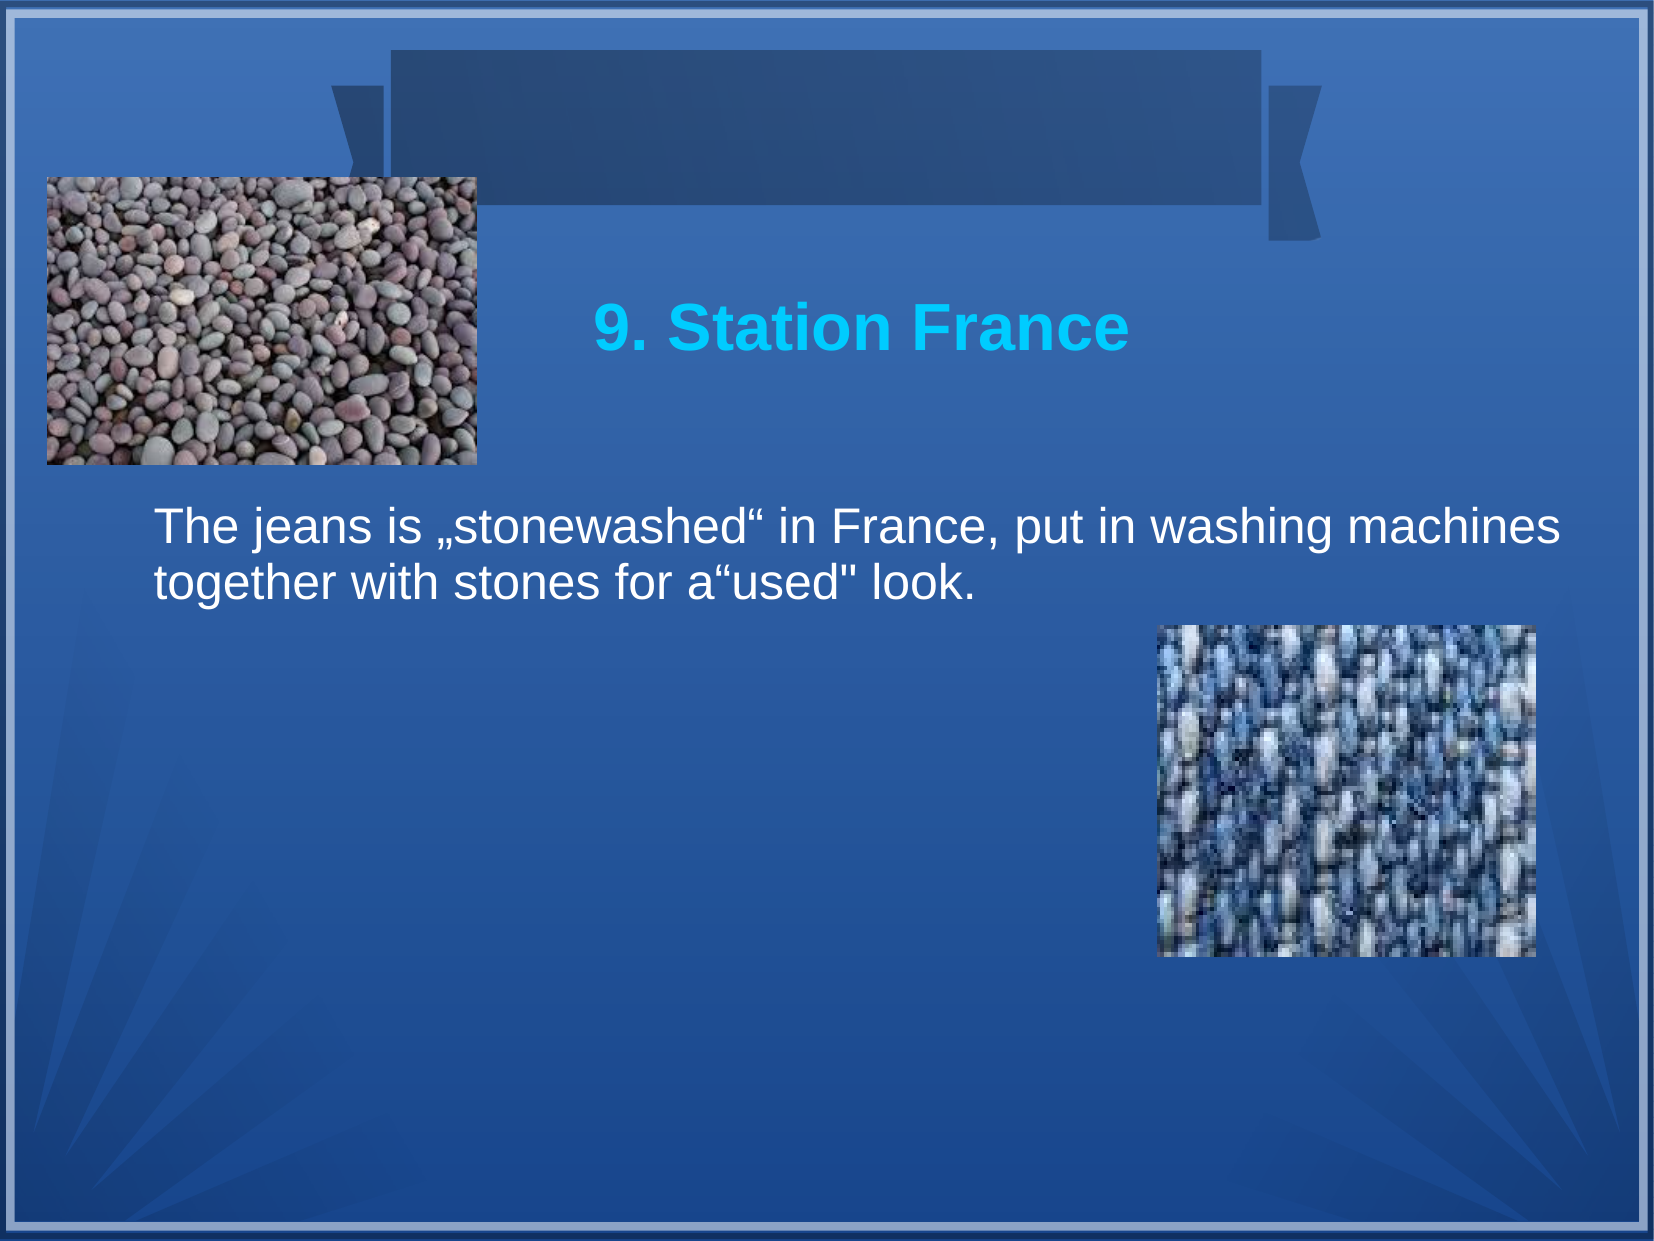

#
9. Station France
The jeans is „stonewashed“ in France, put in washing machines together with stones for a“used" look.